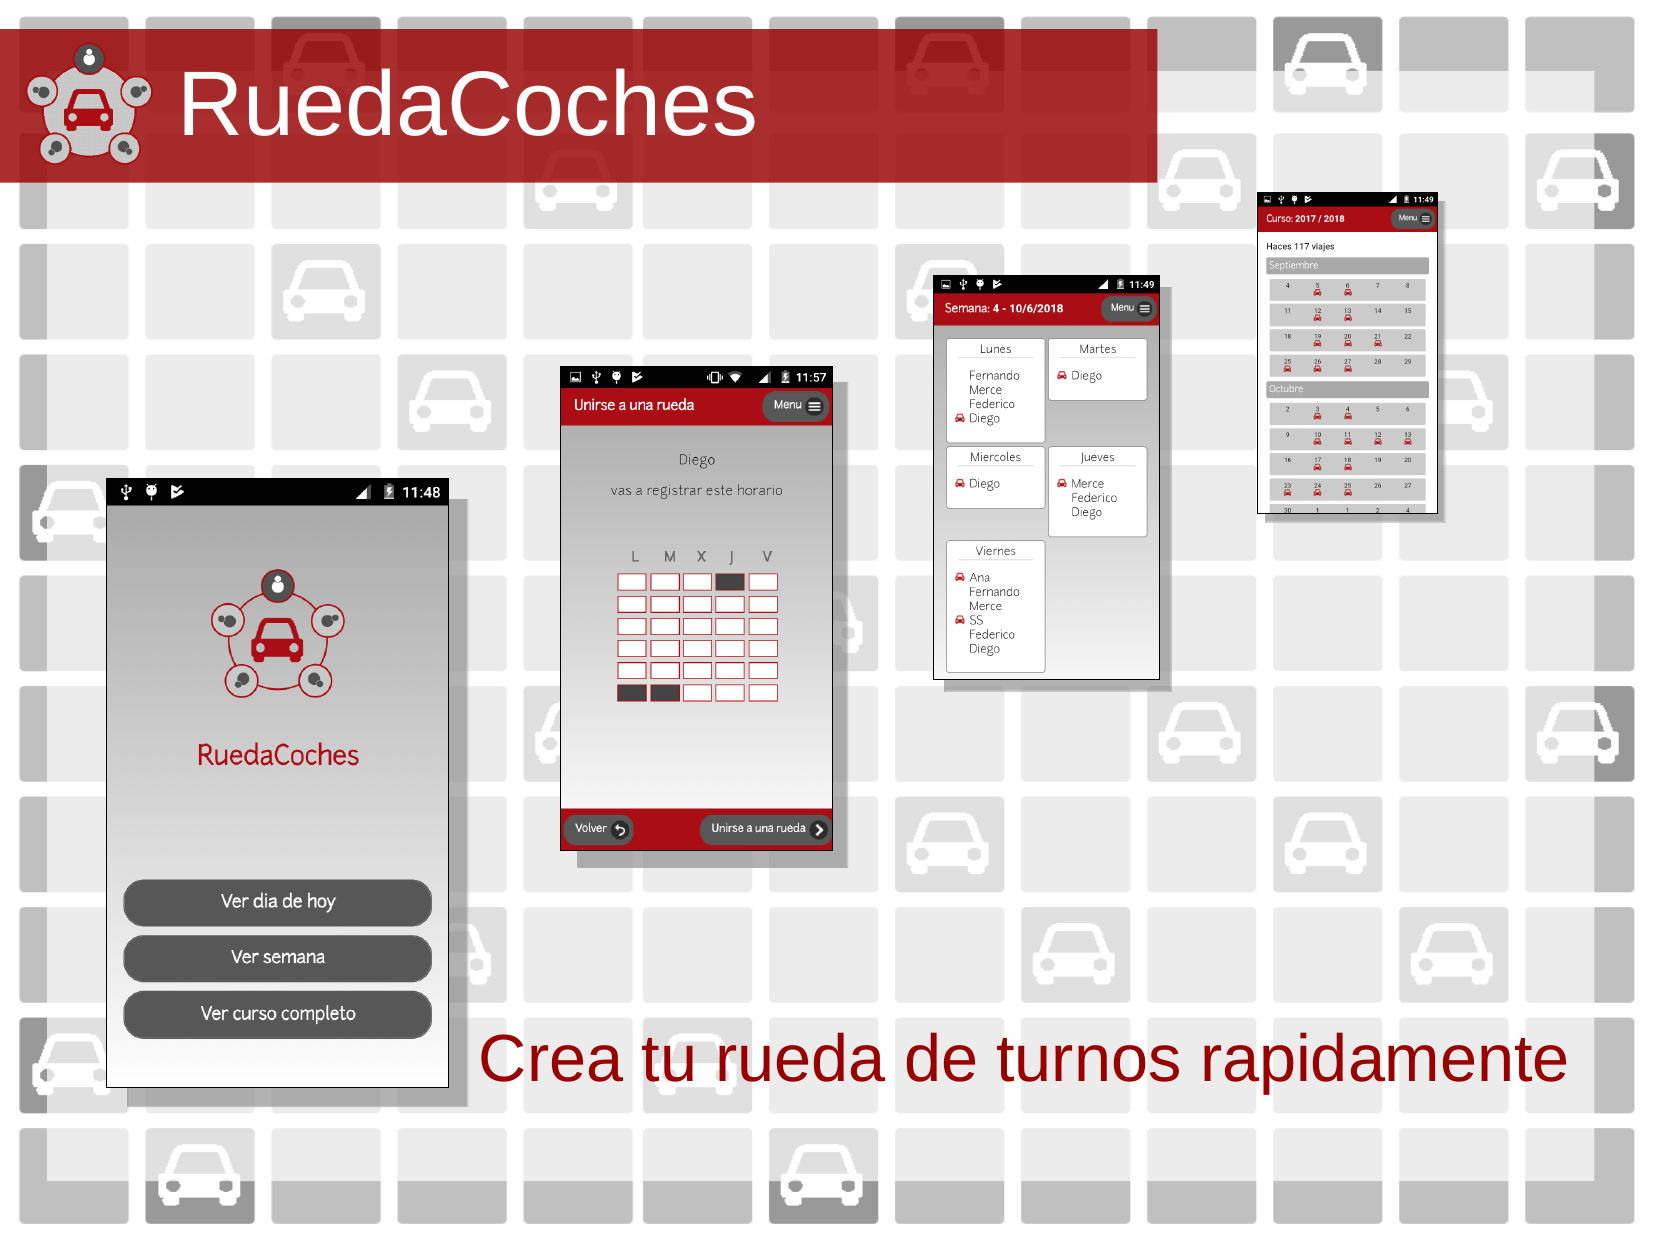

# RuedaCoches
Crea tu rueda de turnos rapidamente